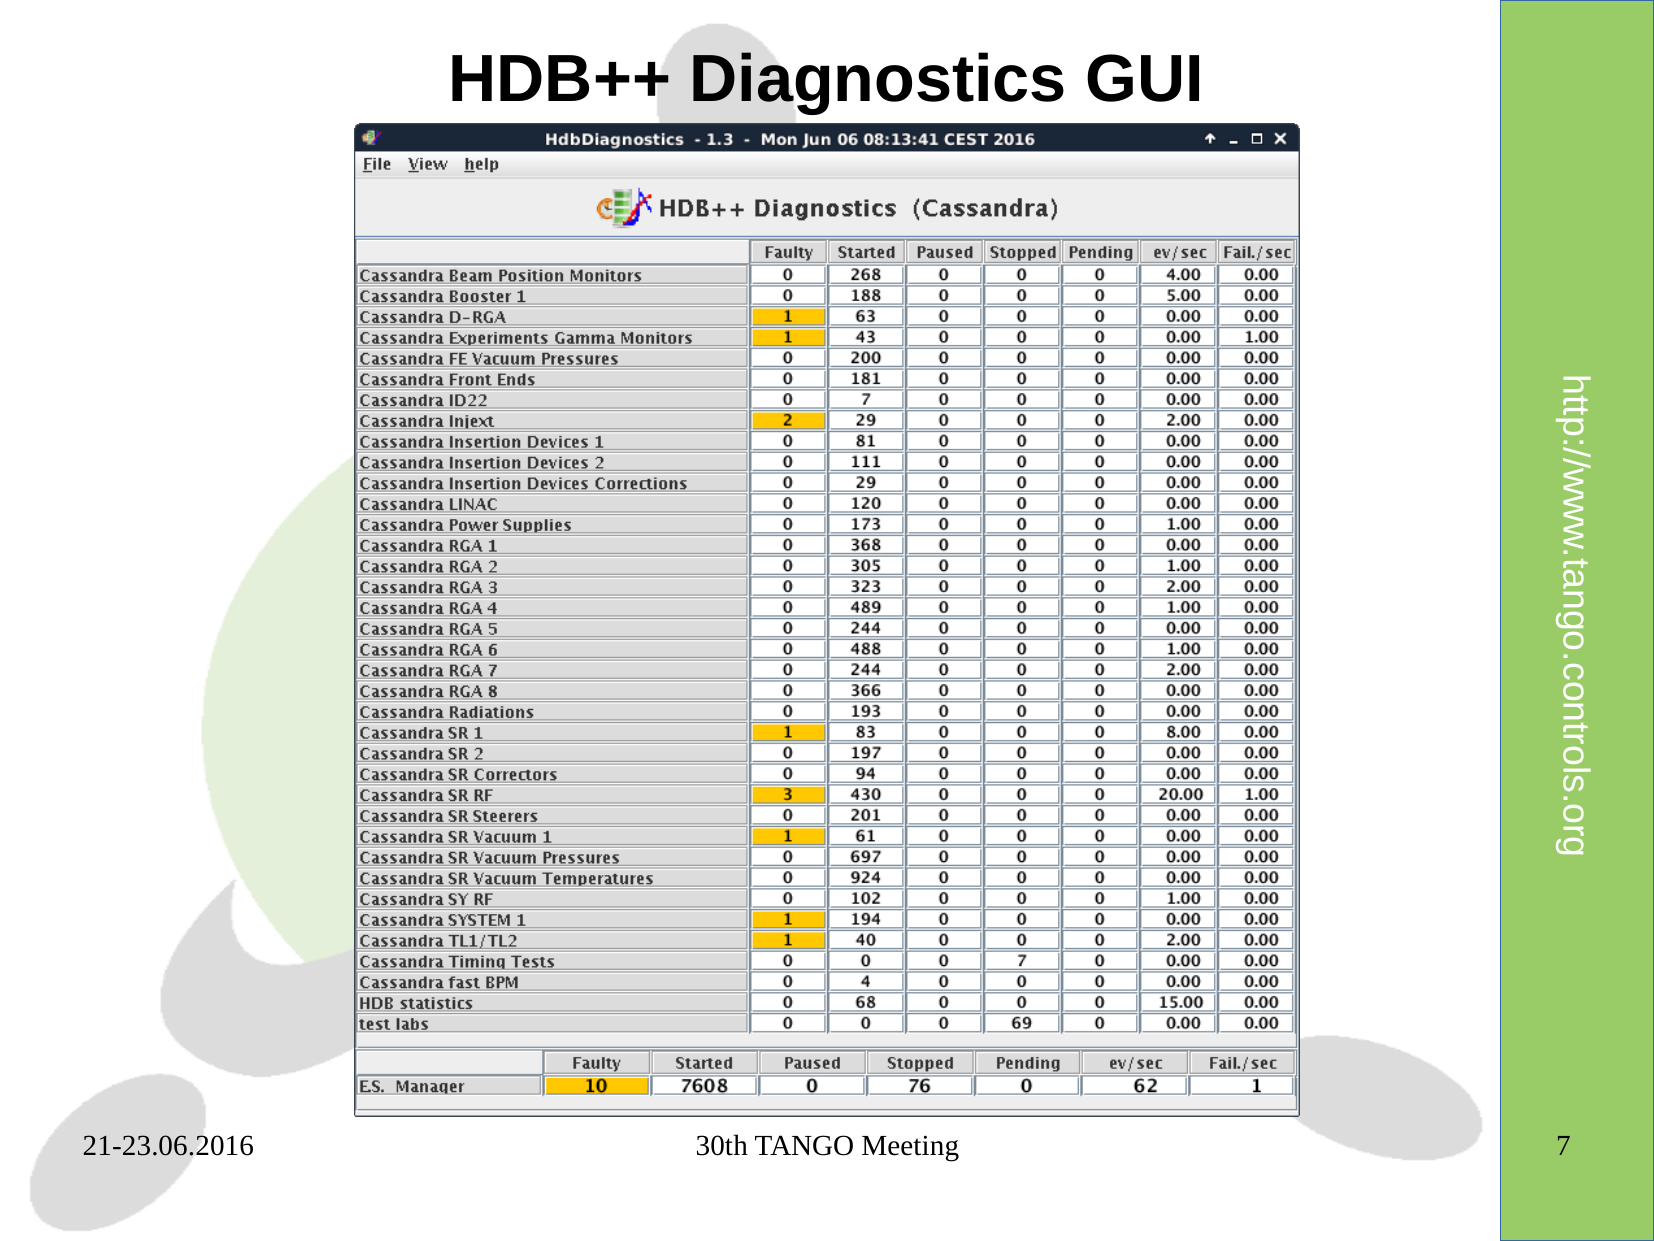

HDB++ Diagnostics GUI
21-23.06.2016
30th TANGO Meeting
7